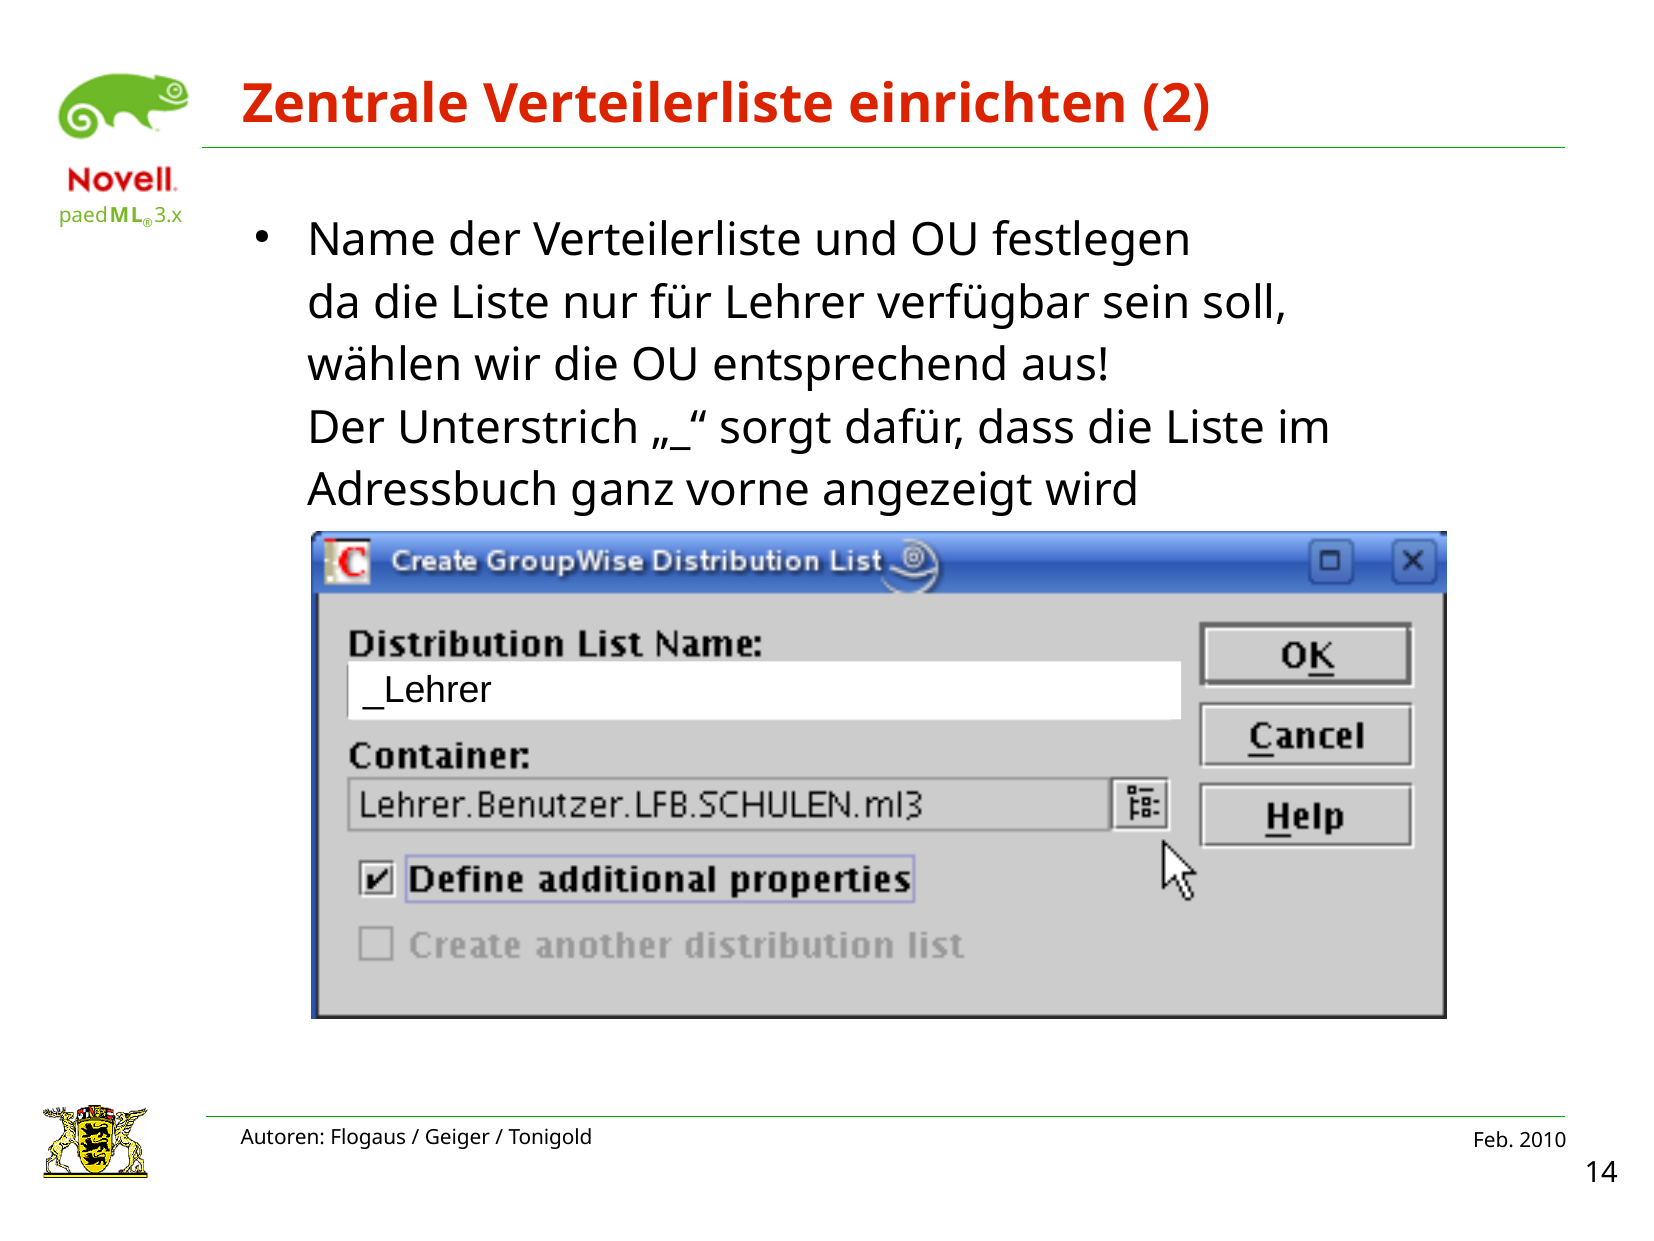

# Zentrale Verteilerliste einrichten (2)
Name der Verteilerliste und OU festlegen
da die Liste nur für Lehrer verfügbar sein soll,
wählen wir die OU entsprechend aus!
Der Unterstrich „_“ sorgt dafür, dass die Liste im
Adressbuch ganz vorne angezeigt wird
_Lehrer
Autoren: Flogaus / Geiger / Tonigold
Feb. 2010
14